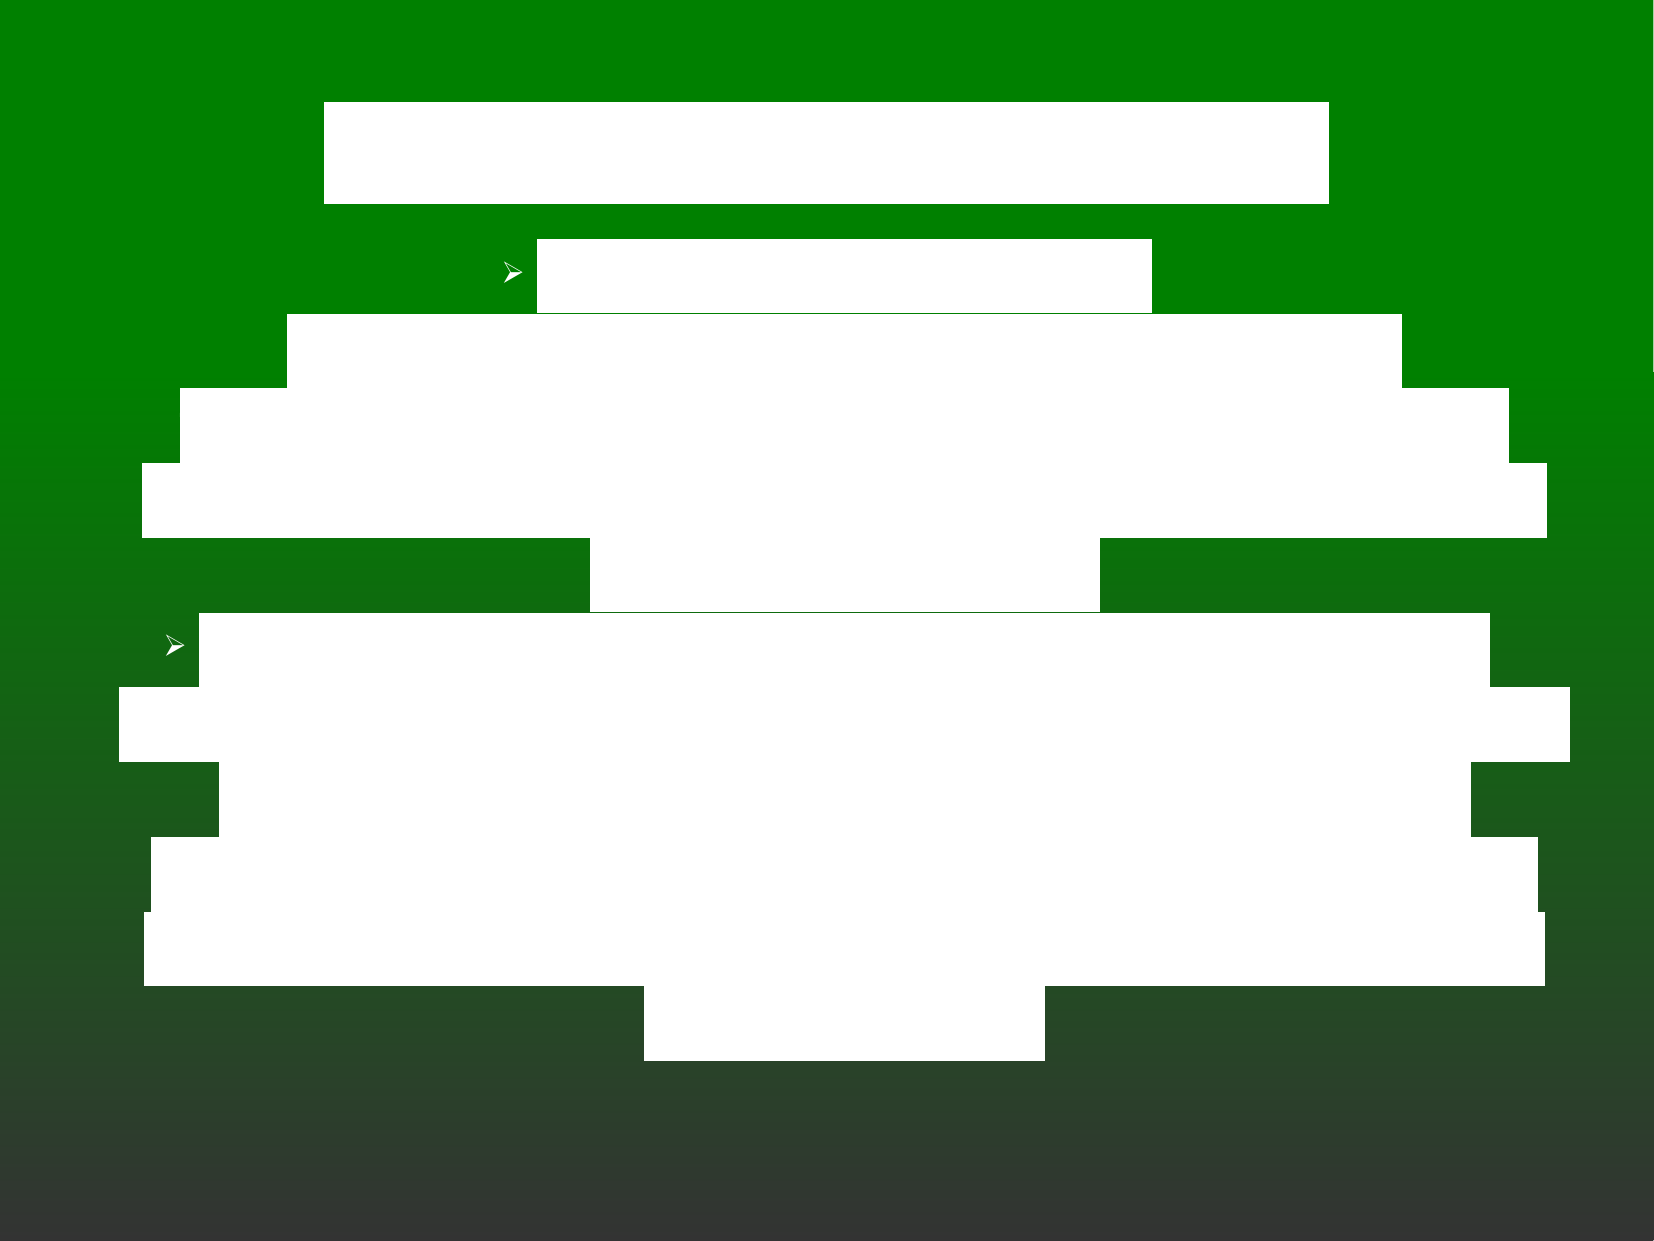

# Normy kabli typu skrętka
Wyróżnia się skrętkę nieekranowaną (U/UTP), ekranowaną folią (posiadającą dodatkowe płaszcze z folii) (F/UTP i U/FTP) oraz metalowej siatki (SF/UTP, S/FTP i SF/FTP).
Norma ISO/IEC 11801:2002 opisuje sposób oznaczania kabli. Norma mówi, że kable powinny posiadać opis w składni xx/yyTP, gdzie yy-opisuje pojedynczą parę kabla (np. UTP – para nieekranowana), a oznaczenie xx odnosi się do całości kabla.